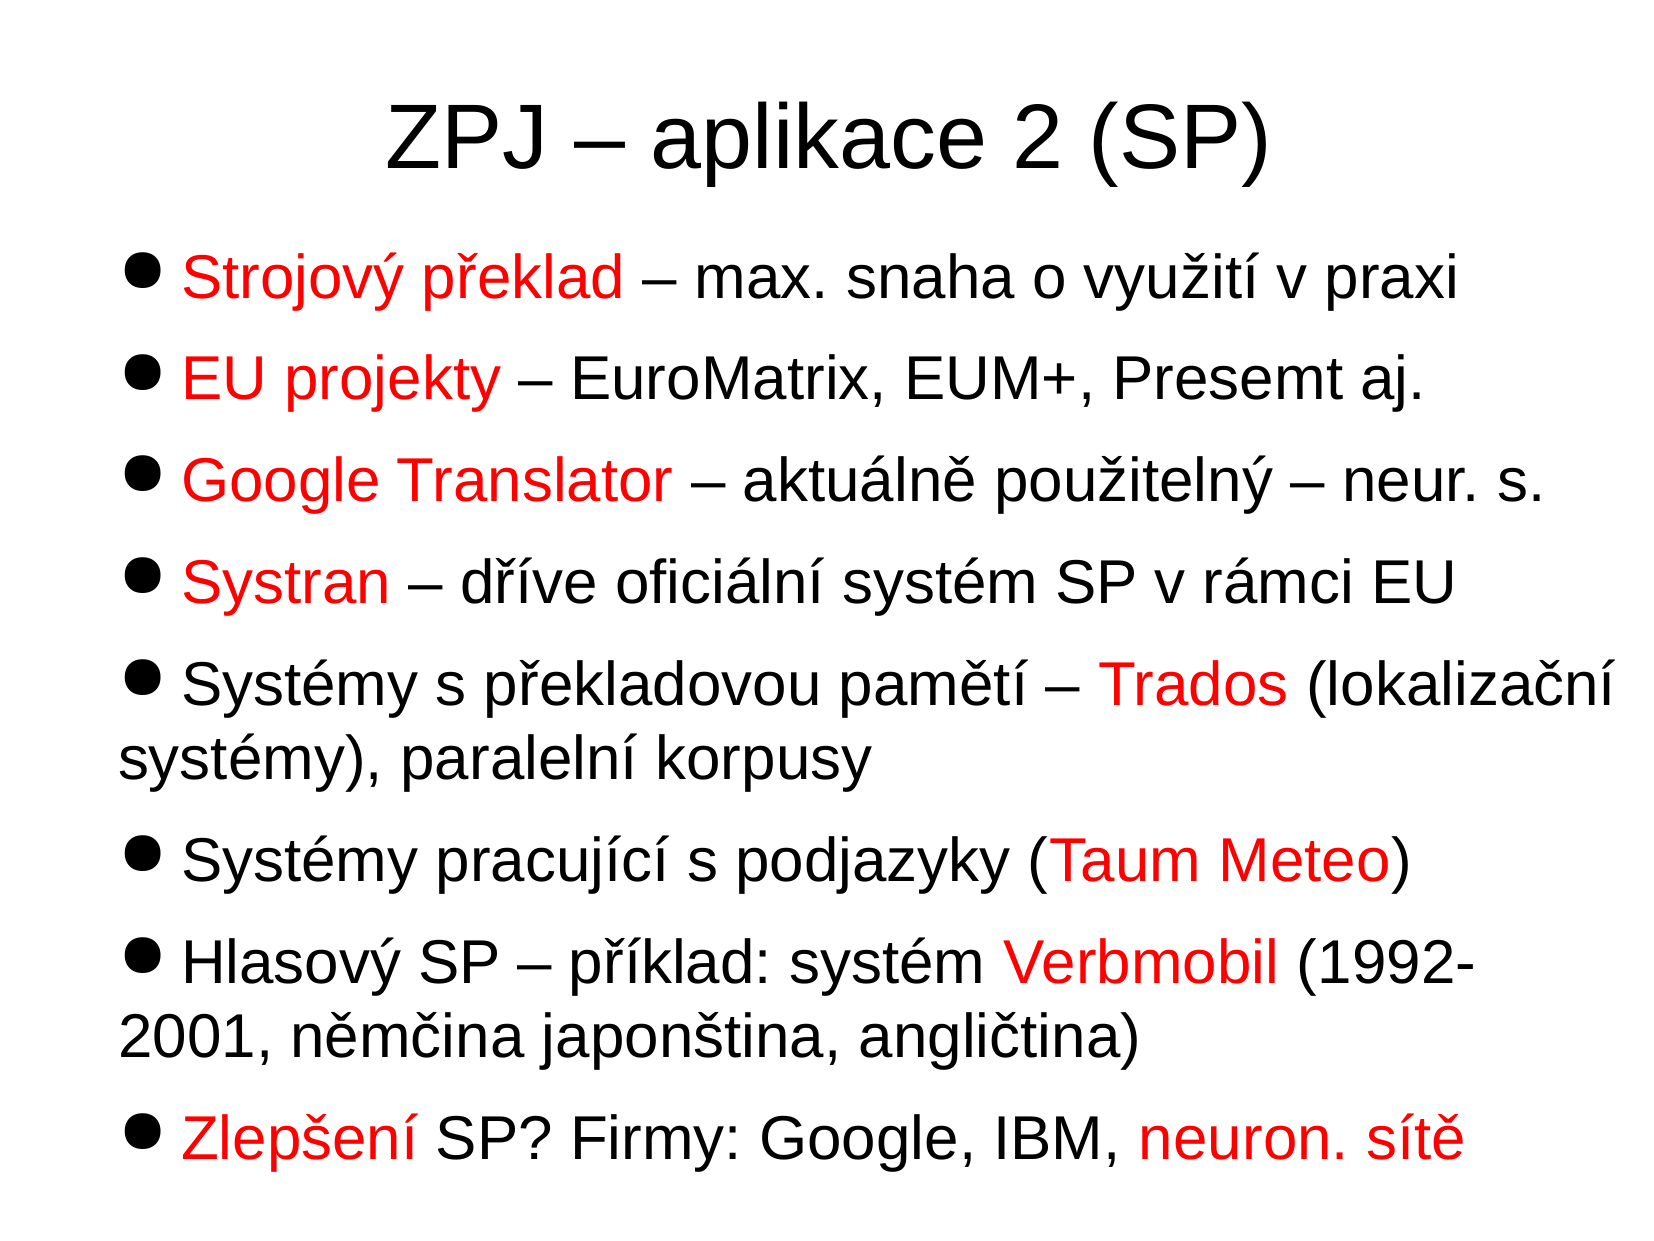

# ZPJ – aplikace 2 (SP)
 Strojový překlad – max. snaha o využití v praxi
 EU projekty – EuroMatrix, EUM+, Presemt aj.
 Google Translator – aktuálně použitelný – neur. s.
 Systran – dříve oficiální systém SP v rámci EU
 Systémy s překladovou pamětí – Trados (lokalizační systémy), paralelní korpusy
 Systémy pracující s podjazyky (Taum Meteo)
 Hlasový SP – příklad: systém Verbmobil (1992-2001, němčina japonština, angličtina)
 Zlepšení SP? Firmy: Google, IBM, neuron. sítě